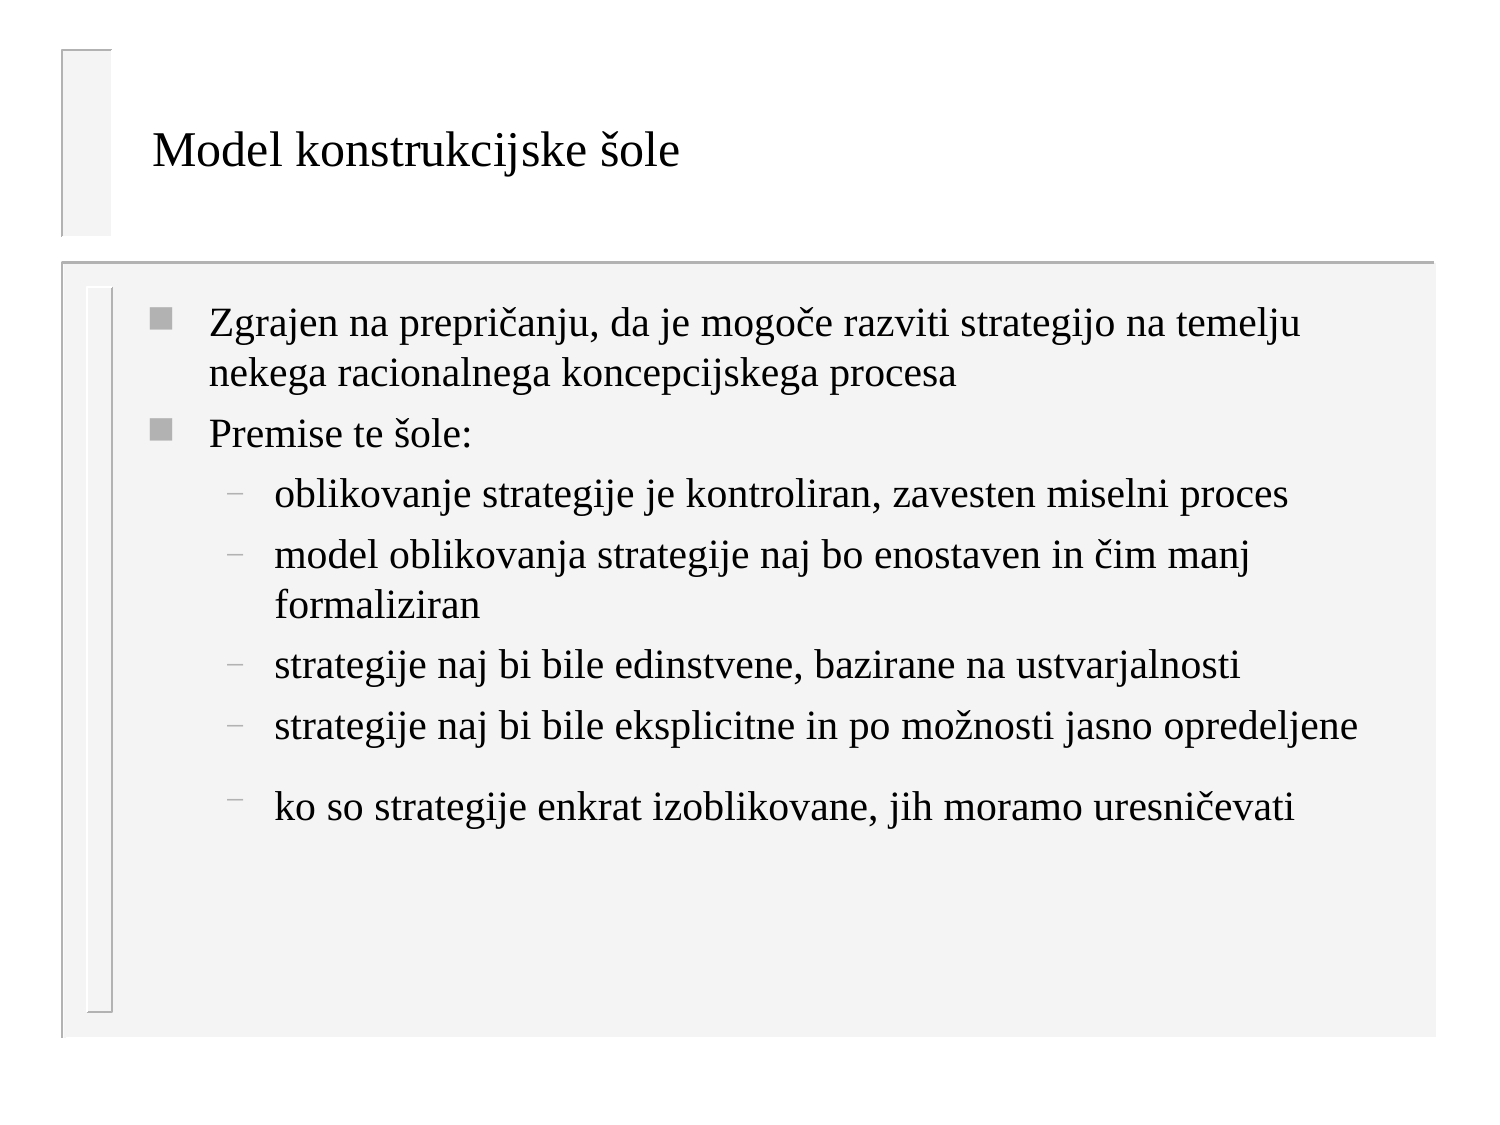

Model konstrukcijske šole
Zgrajen na prepričanju, da je mogoče razviti strategijo na temelju nekega racionalnega koncepcijskega procesa
Premise te šole:
oblikovanje strategije je kontroliran, zavesten miselni proces
model oblikovanja strategije naj bo enostaven in čim manj formaliziran
strategije naj bi bile edinstvene, bazirane na ustvarjalnosti
strategije naj bi bile eksplicitne in po možnosti jasno opredeljene
ko so strategije enkrat izoblikovane, jih moramo uresničevati